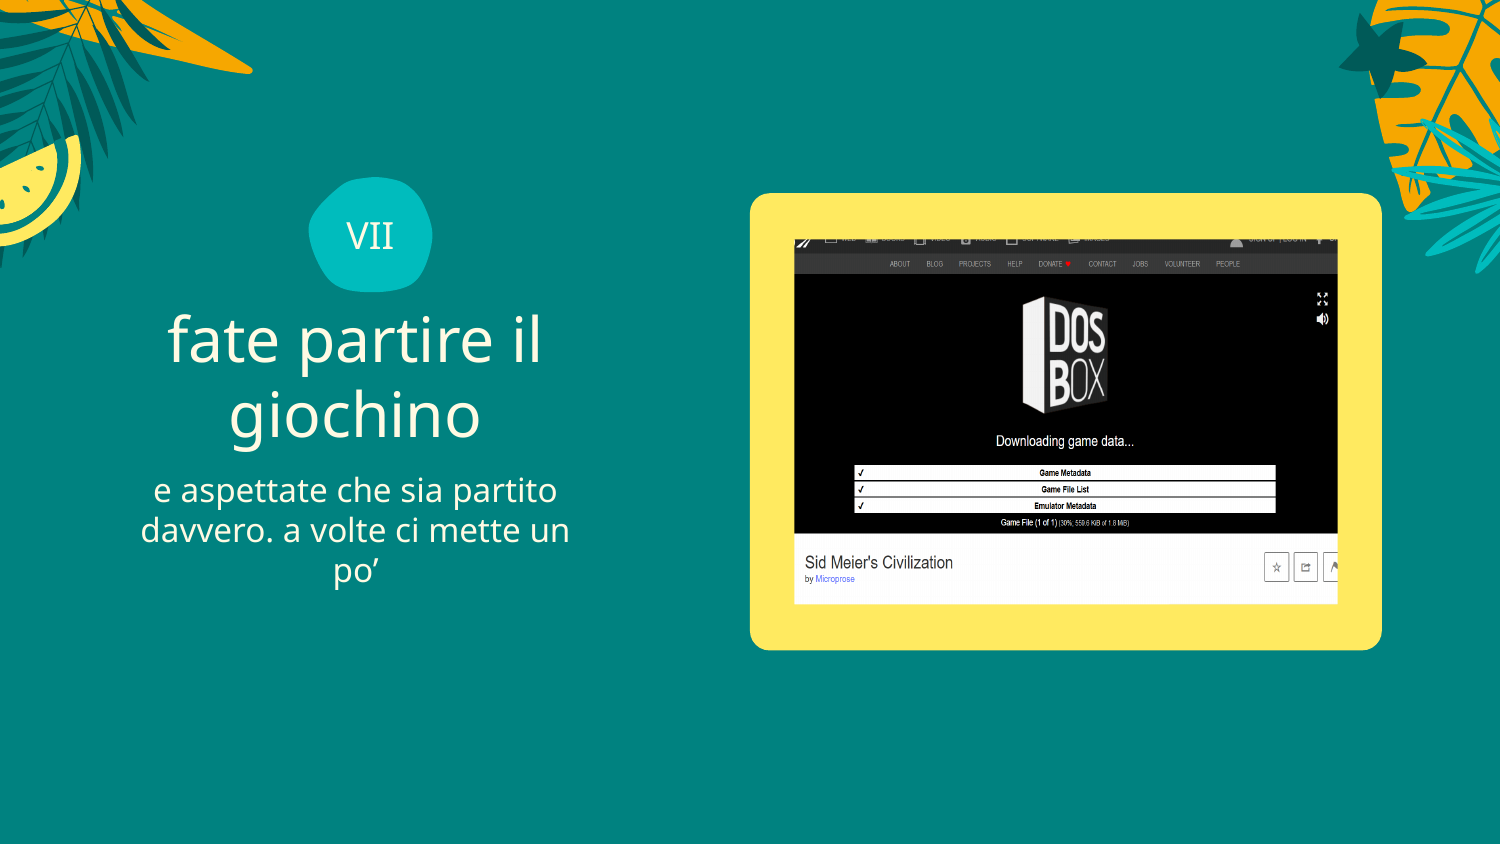

VII
# fate partire il giochino
e aspettate che sia partito davvero. a volte ci mette un po’